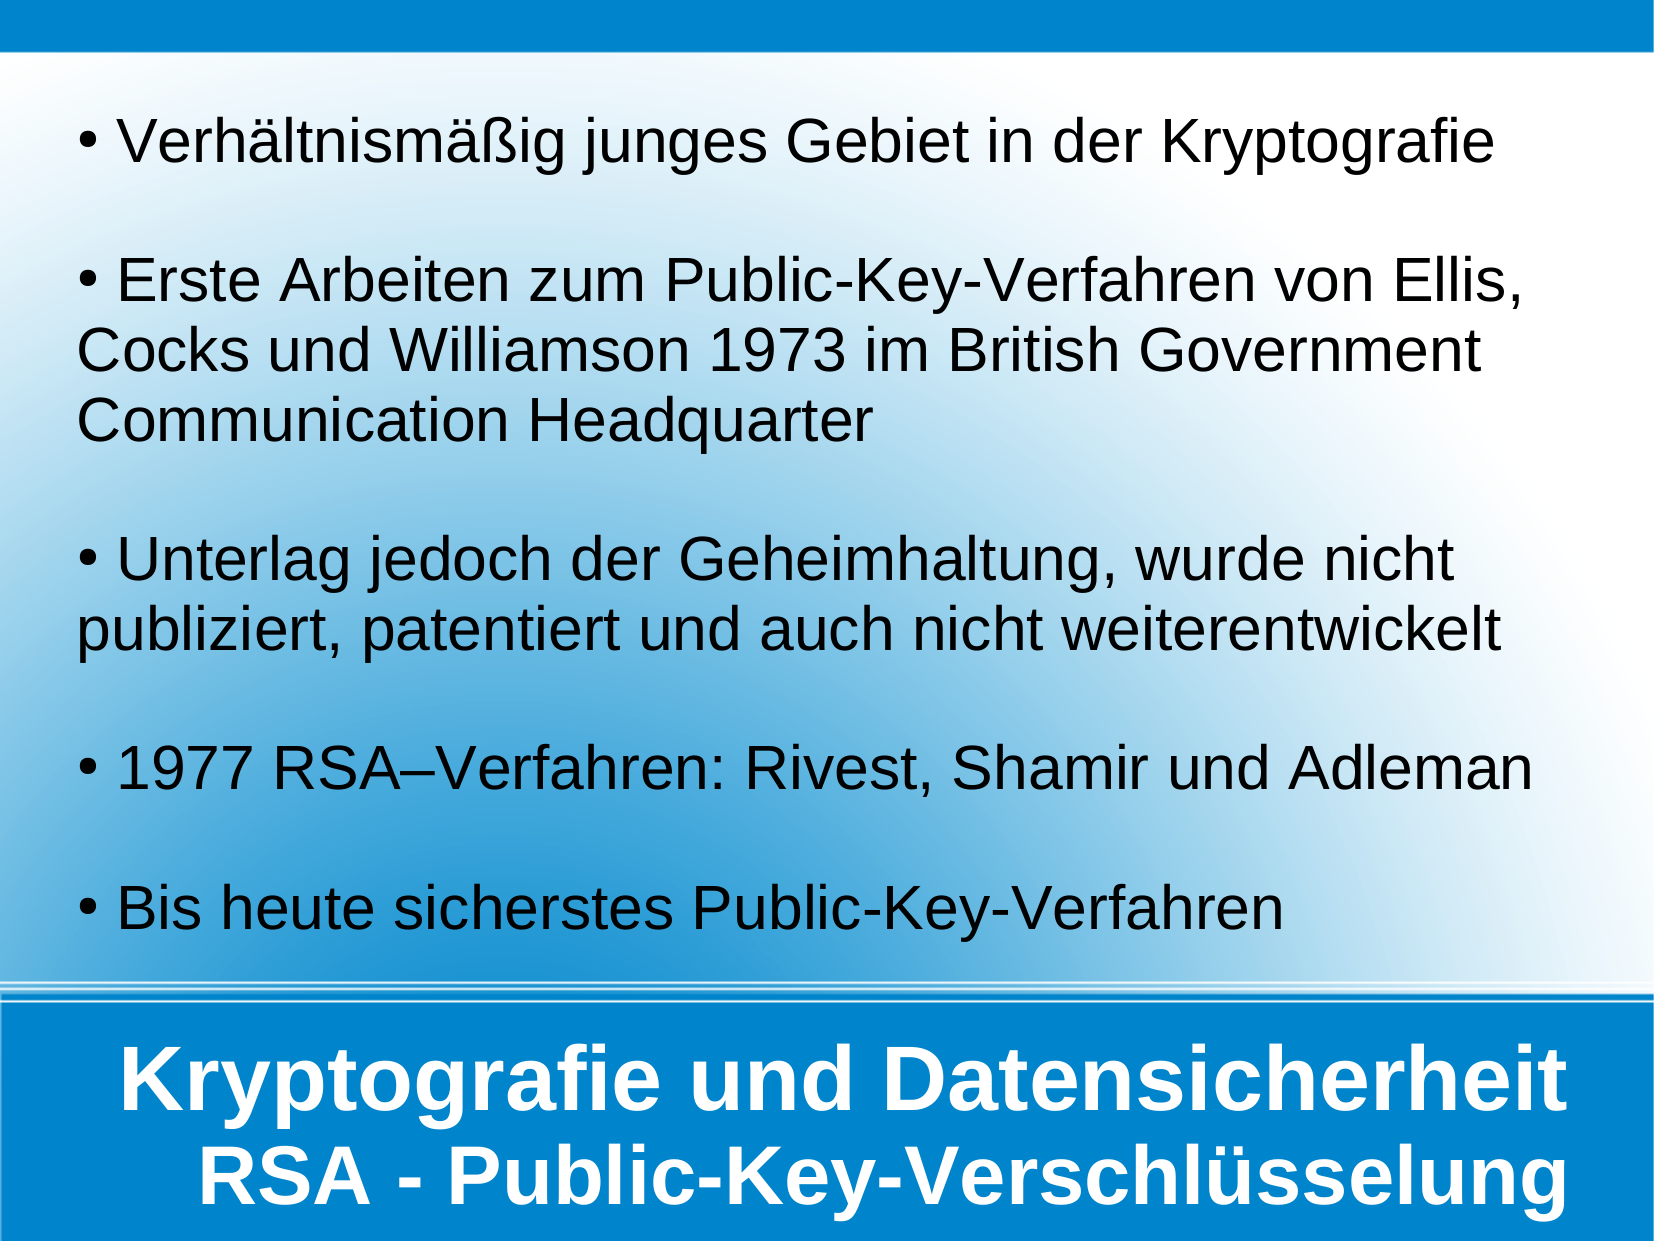

Verhältnismäßig junges Gebiet in der Kryptografie
 Erste Arbeiten zum Public-Key-Verfahren von Ellis, Cocks und Williamson 1973 im British Government Communication Headquarter
 Unterlag jedoch der Geheimhaltung, wurde nicht publiziert, patentiert und auch nicht weiterentwickelt
 1977 RSA–Verfahren: Rivest, Shamir und Adleman
 Bis heute sicherstes Public-Key-Verfahren
# Kryptografie und Datensicherheit RSA - Public-Key-Verschlüsselung